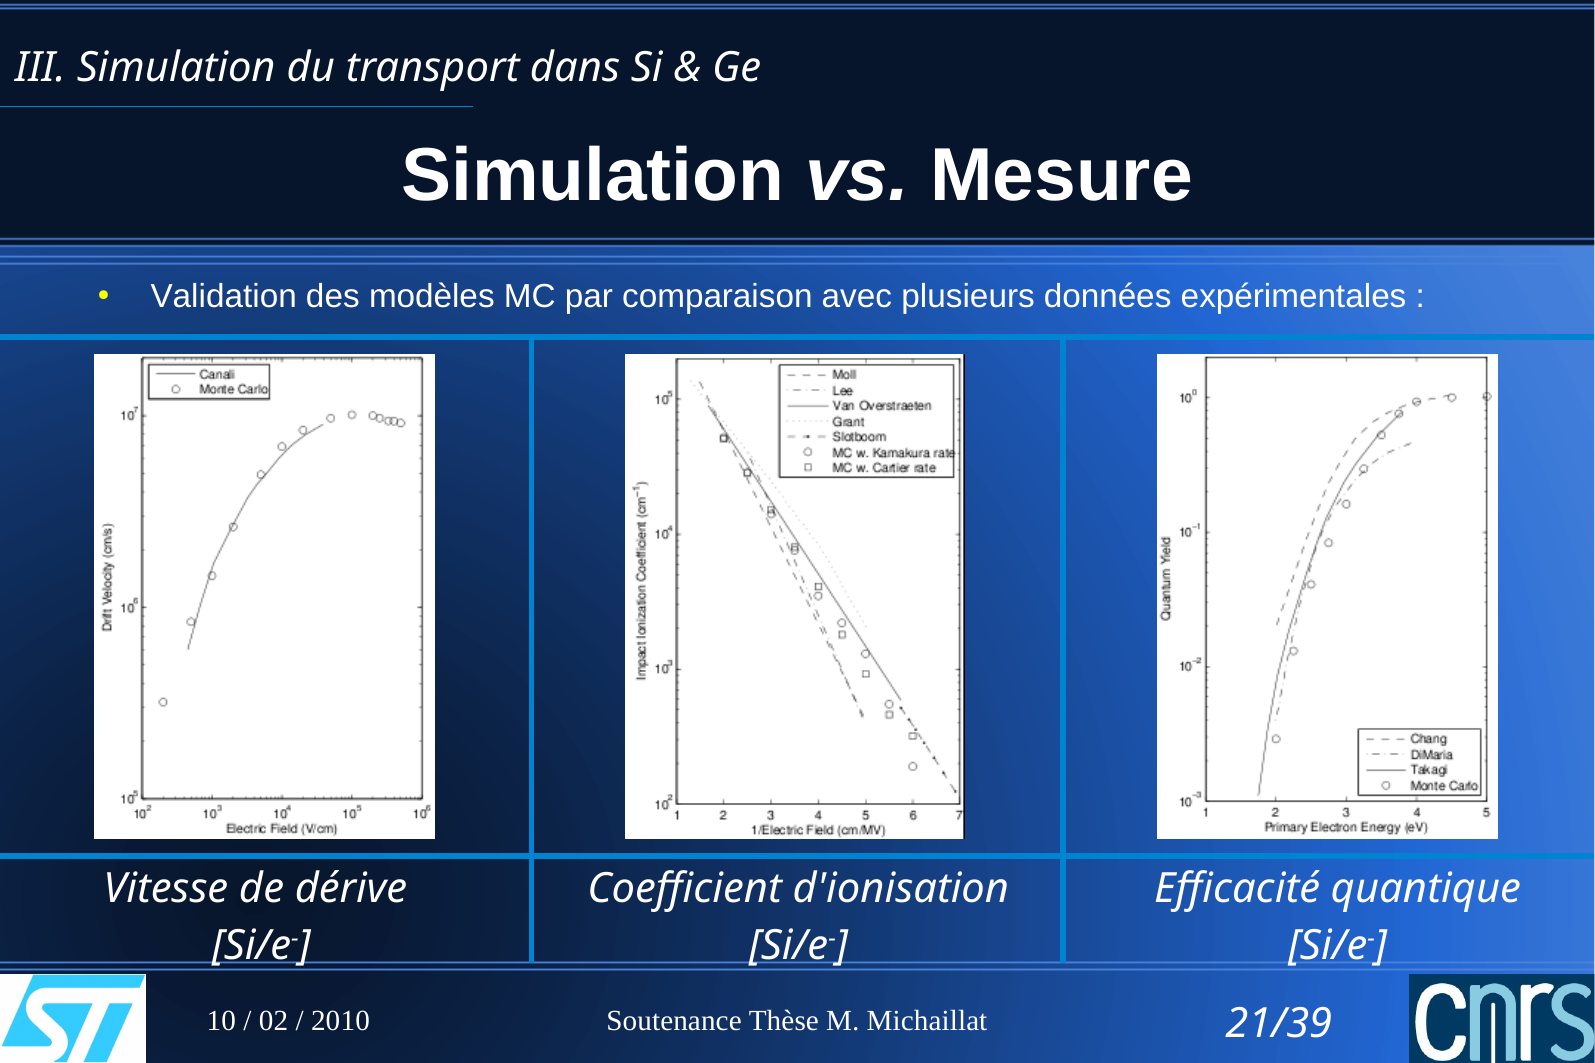

III. Simulation du transport dans Si & Ge
# Simulation vs. Mesure
Validation des modèles MC par comparaison avec plusieurs données expérimentales :
Vitesse de dérive
[Si/e-]
Coefficient d'ionisation
[Si/e-]
Efficacité quantique
[Si/e-]